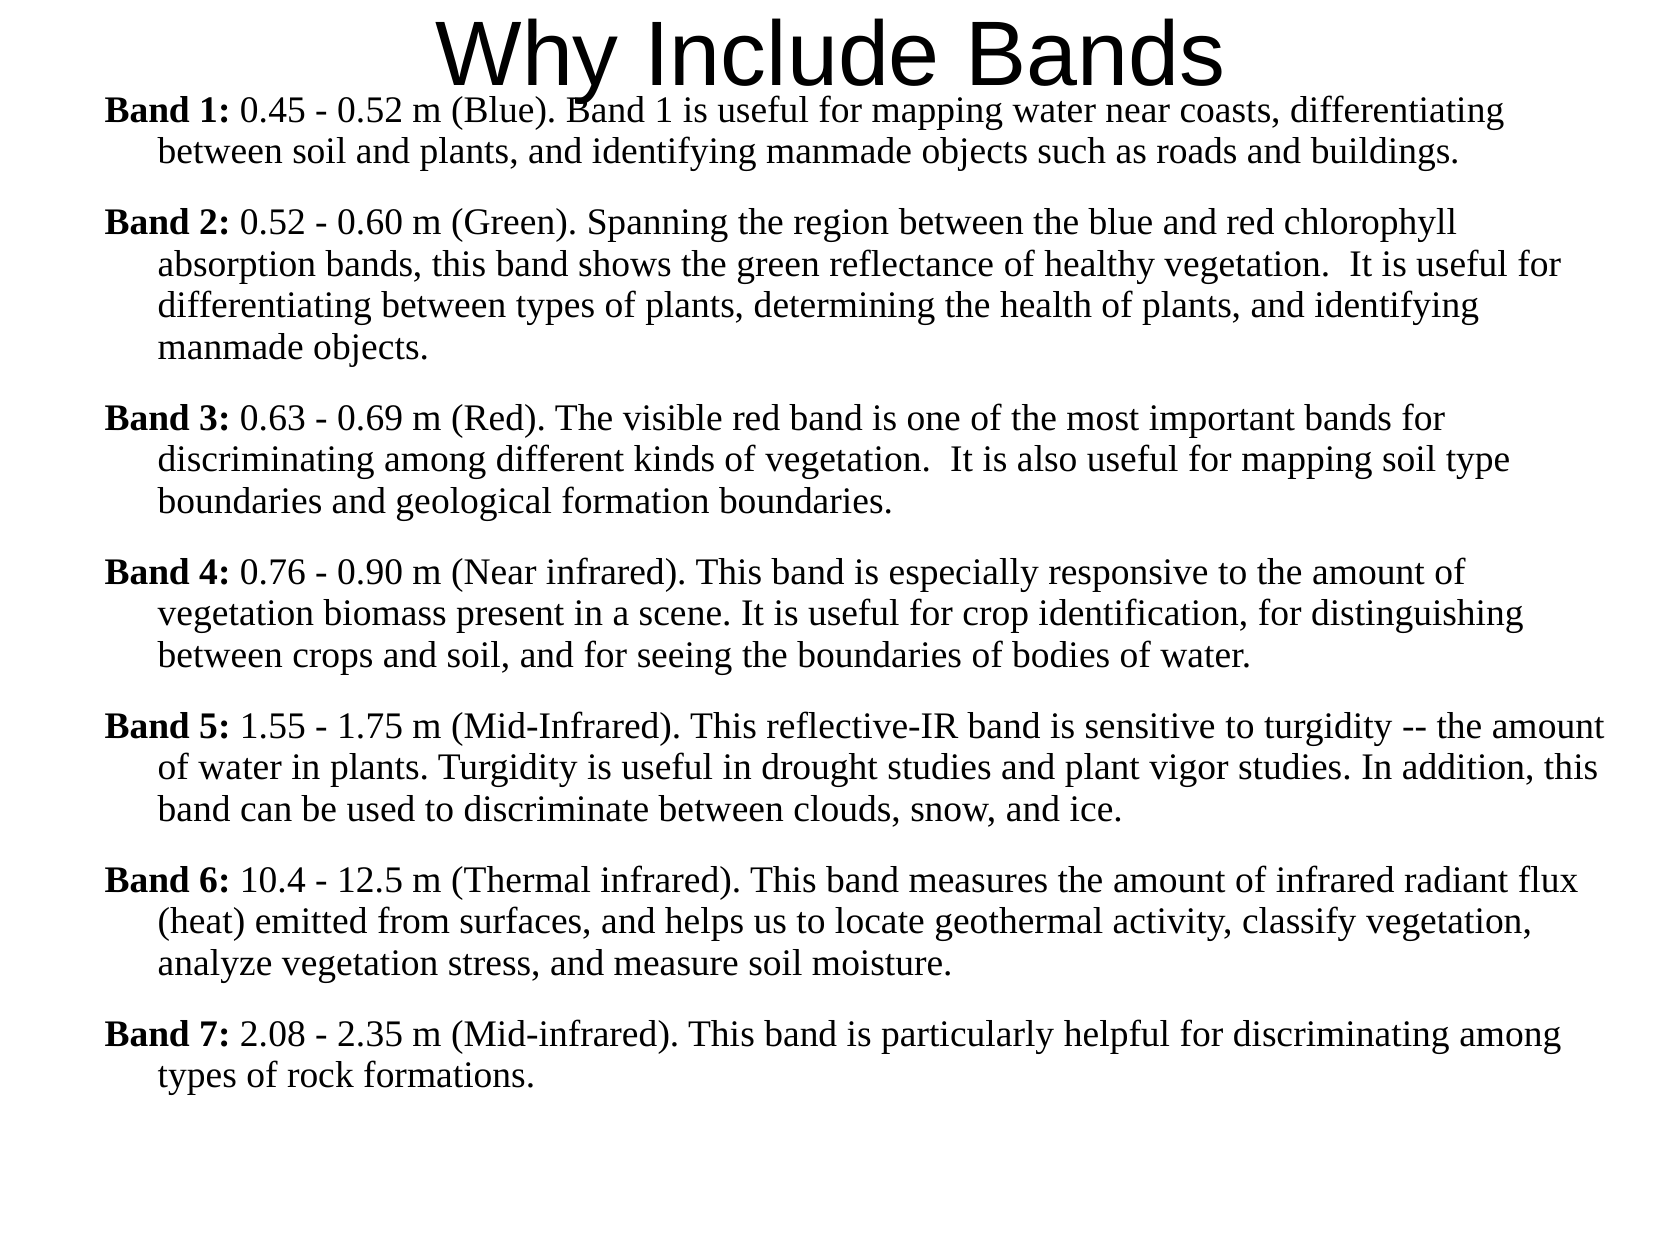

Why Include Bands
# Band 1: 0.45 - 0.52 m (Blue). Band 1 is useful for mapping water near coasts, differentiating between soil and plants, and identifying manmade objects such as roads and buildings.
Band 2: 0.52 - 0.60 m (Green). Spanning the region between the blue and red chlorophyll absorption bands, this band shows the green reflectance of healthy vegetation. It is useful for differentiating between types of plants, determining the health of plants, and identifying manmade objects.
Band 3: 0.63 - 0.69 m (Red). The visible red band is one of the most important bands for discriminating among different kinds of vegetation. It is also useful for mapping soil type boundaries and geological formation boundaries.
Band 4: 0.76 - 0.90 m (Near infrared). This band is especially responsive to the amount of vegetation biomass present in a scene. It is useful for crop identification, for distinguishing between crops and soil, and for seeing the boundaries of bodies of water.
Band 5: 1.55 - 1.75 m (Mid-Infrared). This reflective-IR band is sensitive to turgidity -- the amount of water in plants. Turgidity is useful in drought studies and plant vigor studies. In addition, this band can be used to discriminate between clouds, snow, and ice.
Band 6: 10.4 - 12.5 m (Thermal infrared). This band measures the amount of infrared radiant flux (heat) emitted from surfaces, and helps us to locate geothermal activity, classify vegetation, analyze vegetation stress, and measure soil moisture.
Band 7: 2.08 - 2.35 m (Mid-infrared). This band is particularly helpful for discriminating among types of rock formations.